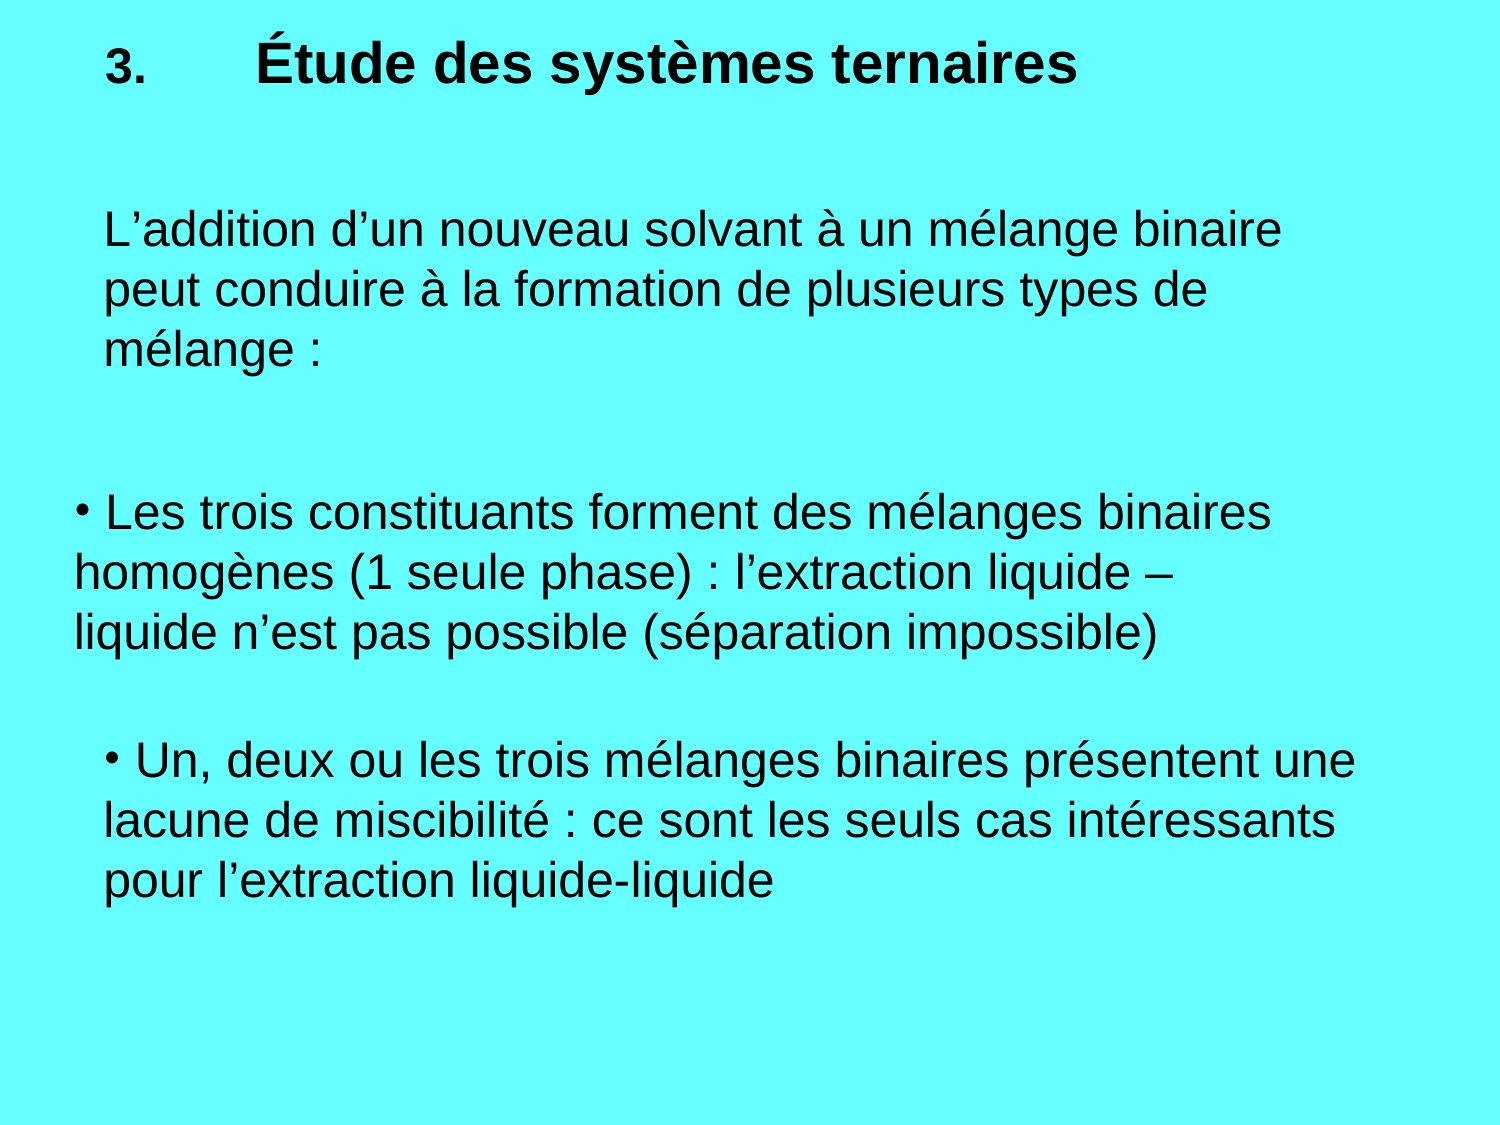

3.	Étude des systèmes ternaires
L’addition d’un nouveau solvant à un mélange binaire peut conduire à la formation de plusieurs types de mélange :
 Les trois constituants forment des mélanges binaires homogènes (1 seule phase) : l’extraction liquide – liquide n’est pas possible (séparation impossible)
 Un, deux ou les trois mélanges binaires présentent une lacune de miscibilité : ce sont les seuls cas intéressants pour l’extraction liquide-liquide